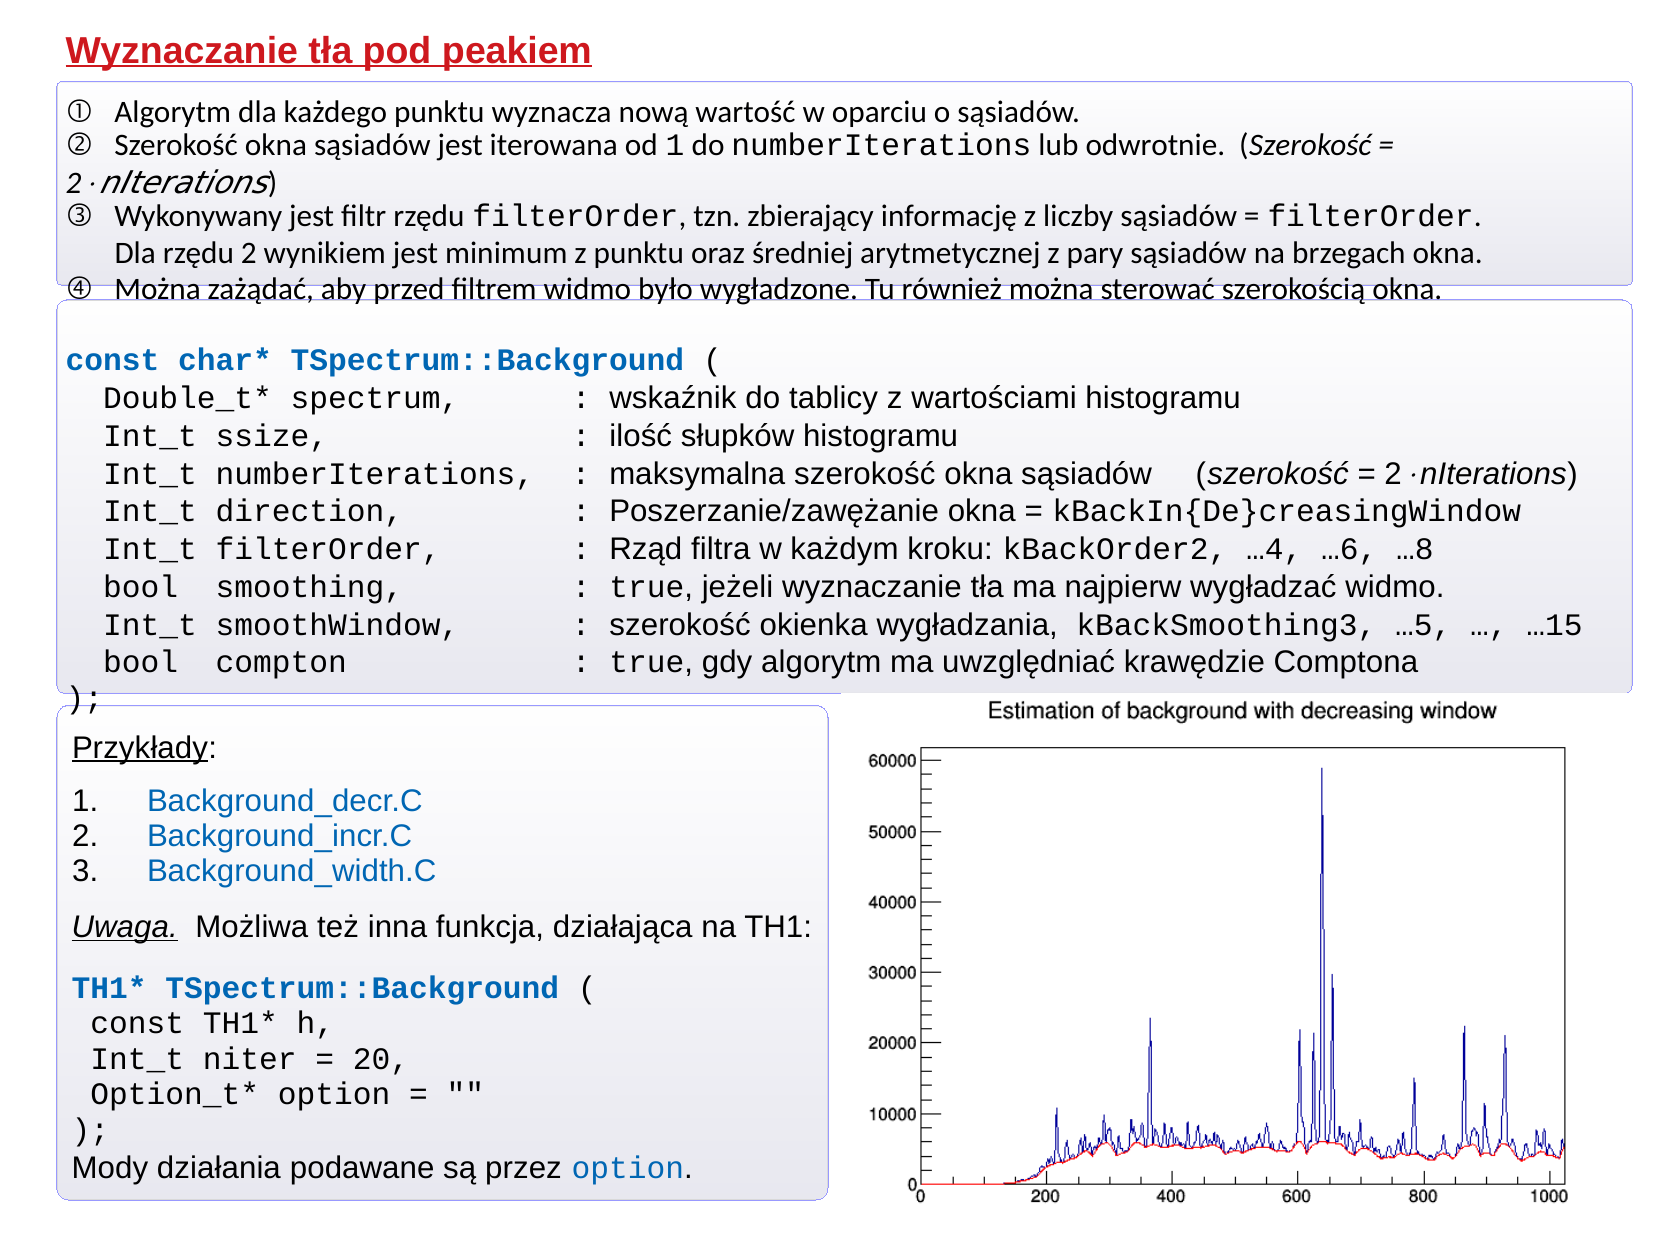

Wyznaczanie tła pod peakiem
 Algorytm dla każdego punktu wyznacza nową wartość w oparciu o sąsiadów.
 Szerokość okna sąsiadów jest iterowana od 1 do numberIterations lub odwrotnie. (Szerokość = 2⋅nIterations)
 Wykonywany jest filtr rzędu filterOrder, tzn. zbierający informację z liczby sąsiadów = filterOrder.
 Dla rzędu 2 wynikiem jest minimum z punktu oraz średniej arytmetycznej z pary sąsiadów na brzegach okna.
 Można zażądać, aby przed filtrem widmo było wygładzone. Tu również można sterować szerokością okna.
const char* TSpectrum::Background (
 Double_t* spectrum,	 : wskaźnik do tablicy z wartościami histogramu
 Int_t ssize,	 	 : ilość słupków histogramu
 Int_t numberIterations, : maksymalna szerokość okna sąsiadów (szerokość = 2⋅nIterations)
 Int_t direction,		 : Poszerzanie/zawężanie okna = kBackIn{De}creasingWindow
 Int_t filterOrder,	 : Rząd filtra w każdym kroku: kBackOrder2, …4, …6, …8
 bool smoothing,	 : true, jeżeli wyznaczanie tła ma najpierw wygładzać widmo.
 Int_t smoothWindow, : szerokość okienka wygładzania, kBackSmoothing3, …5, …, …15
 bool compton			 : true, gdy algorytm ma uwzględniać krawędzie Comptona
);
Przykłady:
1.	Background_decr.C
2.	Background_incr.C
3.	Background_width.C
Uwaga. Możliwa też inna funkcja, działająca na TH1:
TH1* TSpectrum::Background (
 const TH1* h,
 Int_t niter = 20,
 Option_t* option = ""
);
Mody działania podawane są przez option.